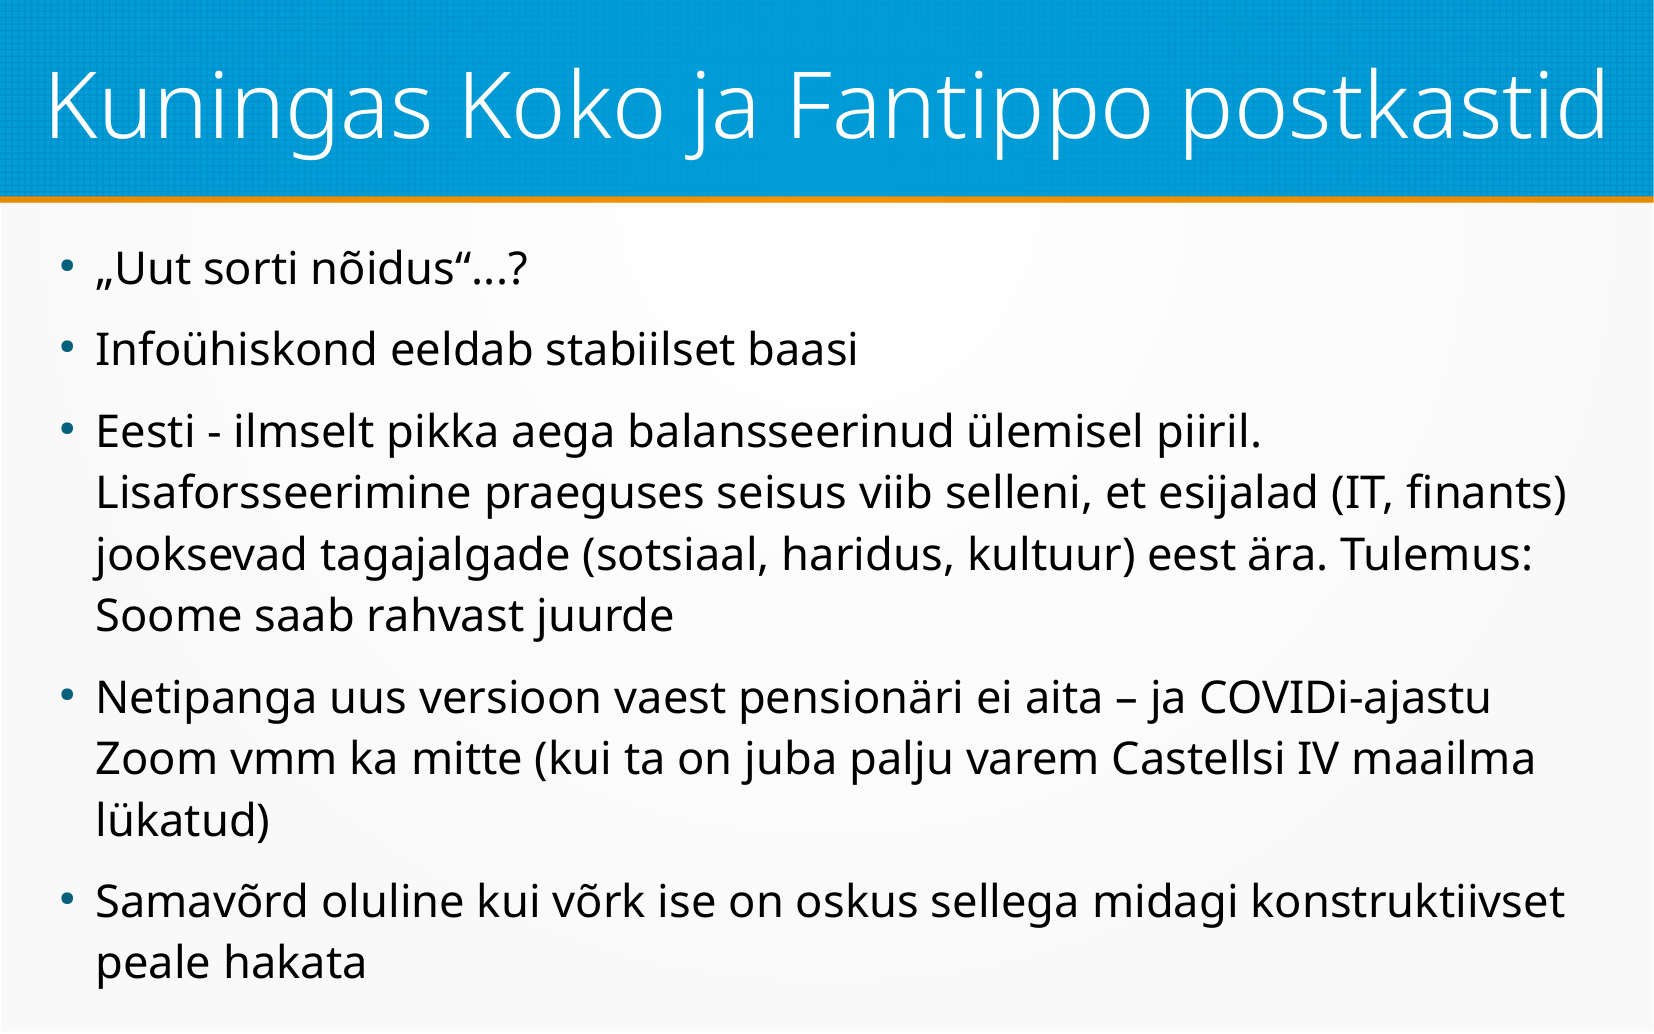

# Kuningas Koko ja Fantippo postkastid
„Uut sorti nõidus“...?
Infoühiskond eeldab stabiilset baasi
Eesti - ilmselt pikka aega balansseerinud ülemisel piiril. Lisaforsseerimine praeguses seisus viib selleni, et esijalad (IT, finants) jooksevad tagajalgade (sotsiaal, haridus, kultuur) eest ära. Tulemus: Soome saab rahvast juurde
Netipanga uus versioon vaest pensionäri ei aita – ja COVIDi-ajastu Zoom vmm ka mitte (kui ta on juba palju varem Castellsi IV maailma lükatud)
Samavõrd oluline kui võrk ise on oskus sellega midagi konstruktiivset peale hakata